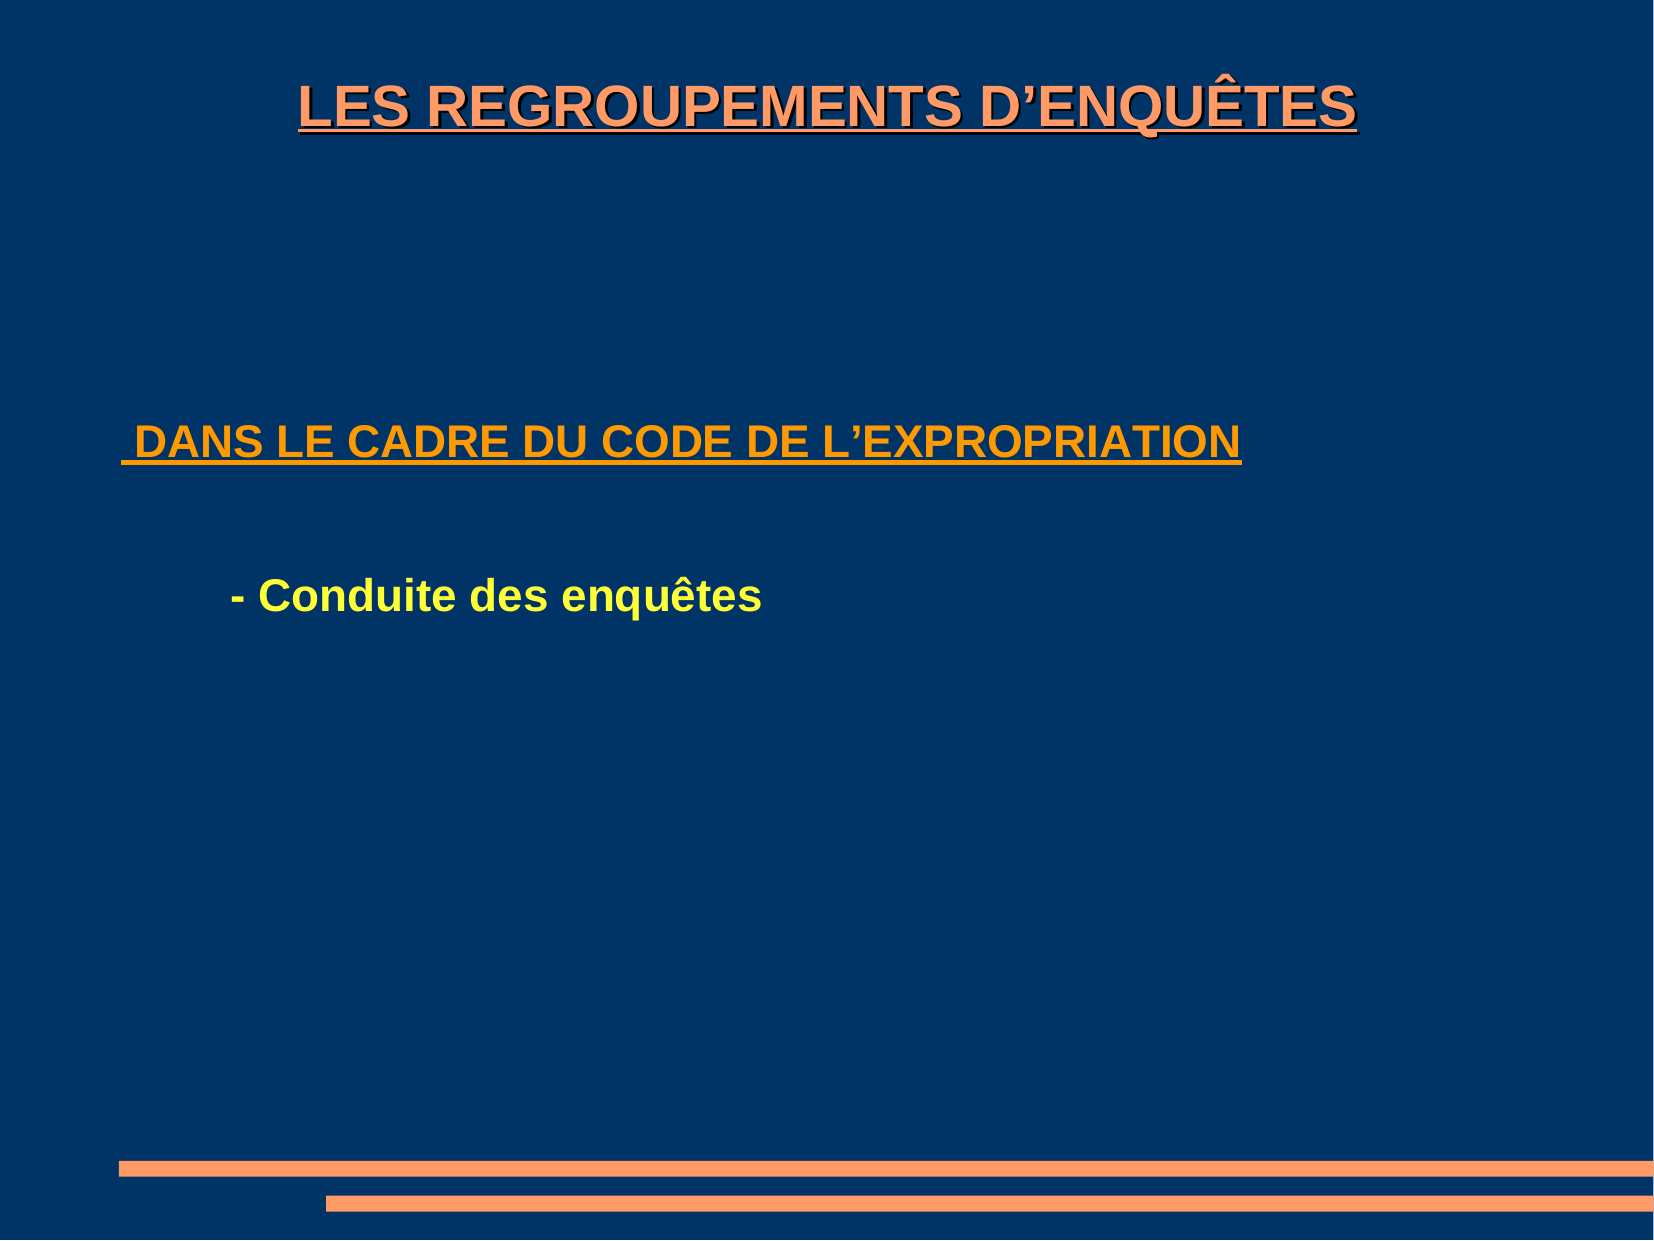

# LES REGROUPEMENTS D’ENQUÊTES
 DANS LE CADRE DU CODE DE L’EXPROPRIATION
	- Conduite des enquêtes